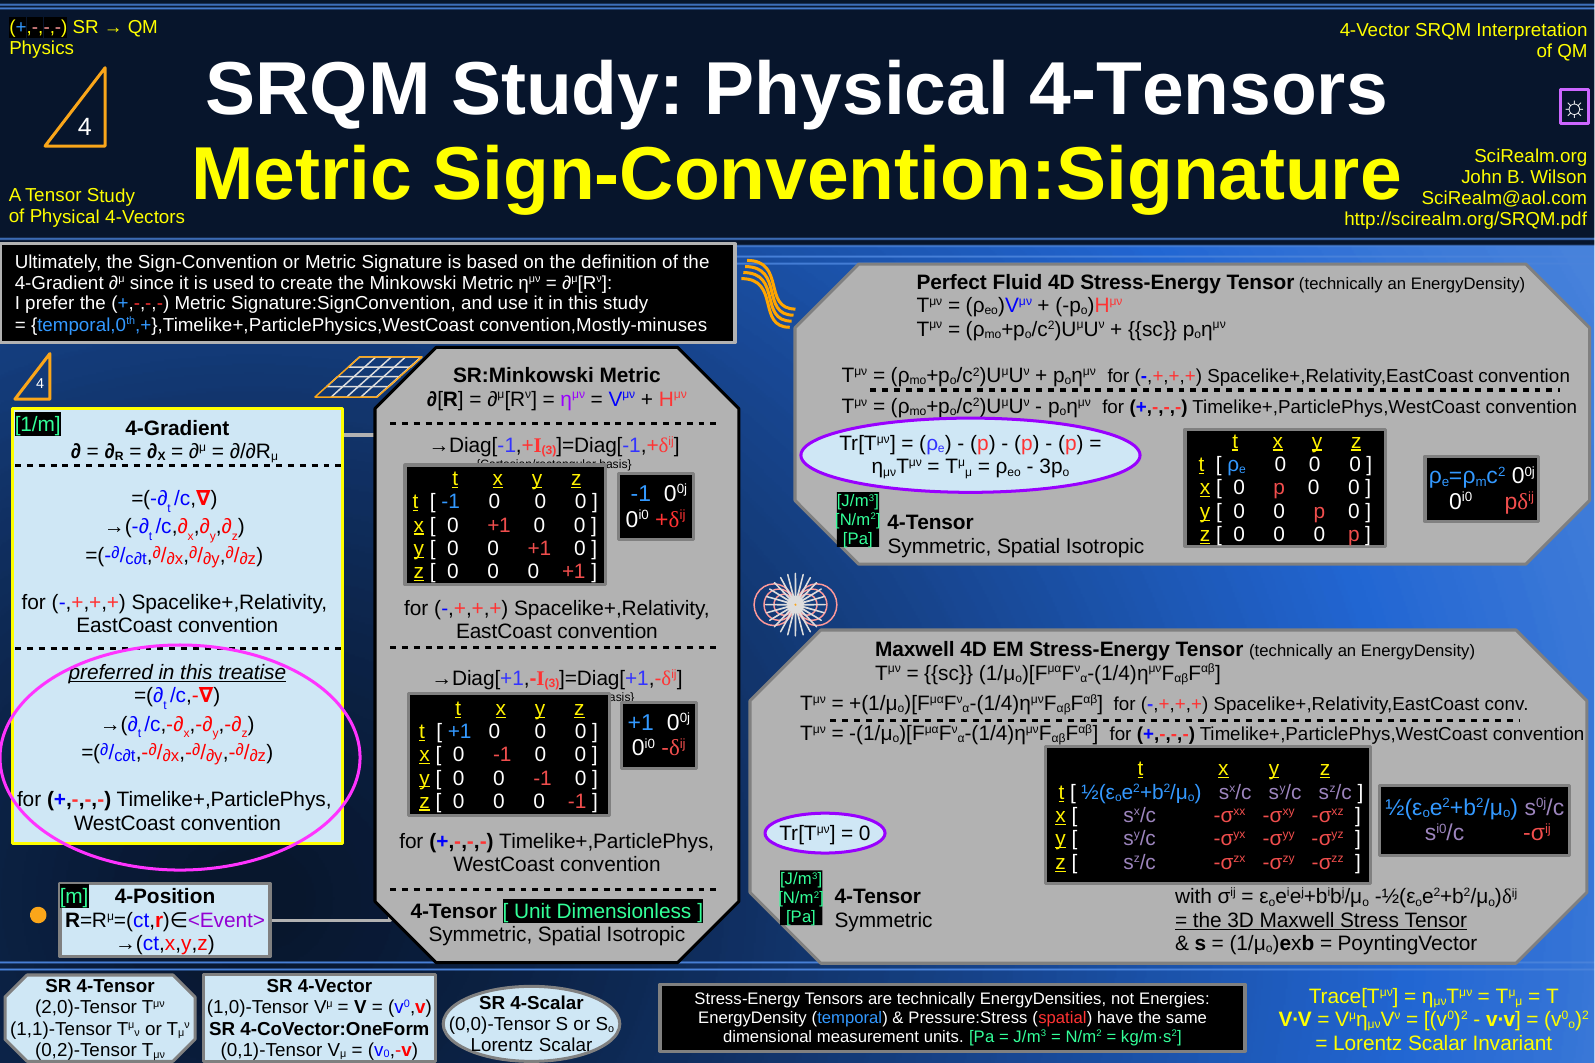

(+,-,-,-) SR → QM
Physics
A Tensor Study
of Physical 4-Vectors
4-Vector SRQM Interpretation
of QM
SciRealm.org
John B. Wilson
SciRealm@aol.com
http://scirealm.org/SRQM.pdf
# SRQM Study: Physical 4-Tensors Metric Sign-Convention:Signature
4
☼
Ultimately, the Sign-Convention or Metric Signature is based on the definition of the 4-Gradient ∂μ since it is used to create the Minkowski Metric ημν = ∂μ[Rν]:
I prefer the (+,-,-,-) Metric Signature:SignConvention, and use it in this study
= {temporal,0th,+},Timelike+,ParticlePhysics,WestCoast convention,Mostly-minuses
	Perfect Fluid 4D Stress-Energy Tensor (technically an EnergyDensity)
	Tμν = (ρeo)Vμν + (-po)Hμν
	Tμν = (ρmo+po/c2)UμUν + {{sc}} poημν
Tμν = (ρmo+po/c2)UμUν + poημν for (-,+,+,+) Spacelike+,Relativity,EastCoast convention
Tμν = (ρmo+po/c2)UμUν - poημν for (+,-,-,-) Timelike+,ParticlePhys,WestCoast convention
 4-Tensor
 Symmetric, Spatial Isotropic
SR:Minkowski Metric
∂[R] = ∂μ[Rν] = ημν = Vμν + Hμν
→Diag[-1,+I(3)]=Diag[-1,+δij]
{Cartesian/rectangular basis}
for (-,+,+,+) Spacelike+,Relativity,
EastCoast convention
→Diag[+1,-I(3)]=Diag[+1,-δij]
{Cartesian/rectangular basis}
for (+,-,-,-) Timelike+,ParticlePhys,
WestCoast convention
4-Tensor [ Unit Dimensionless ]
Symmetric, Spatial Isotropic
 4
[1/m]
4-Gradient
∂ = ∂R = ∂X = ∂μ = ∂/∂Rμ
=(-∂t /c,∇)
→(-∂t /c,∂x,∂y,∂z)
=(-∂/c∂t,∂/∂x,∂/∂y,∂/∂z)
for (-,+,+,+) Spacelike+,Relativity,
EastCoast convention
preferred in this treatise
=(∂t /c,-∇)
→(∂t /c,-∂x,-∂y,-∂z)
=(∂/c∂t,-∂/∂x,-∂/∂y,-∂/∂z)
for (+,-,-,-) Timelike+,ParticlePhys,
WestCoast convention
Tr[Tμν] = (ρe) - (p) - (p) - (p) =
ημνTμν = Tμμ = ρeo - 3po
 t x y z
t [ ρe 0 0 0 ]
x [ 0 p 0 0 ]
y [ 0 0 p 0 ]
z [ 0 0 0 p ]
 ρe=ρmc2 00j
 0i0 pδij
 t x y z
t [ -1 0 0 0 ]
x [ 0 +1 0 0 ]
y [ 0 0 +1 0 ]
z [ 0 0 0 +1 ]
 -1 00j
 0i0 +δij
[J/m3]
[N/m2]
[Pa]
	Maxwell 4D EM Stress-Energy Tensor (technically an EnergyDensity)
	Tμν = {{sc}} (1/μo)[FμαFνα-(1/4)ημνFαβFαβ]
Tμν = +(1/μo)[FμαFνα-(1/4)ημνFαβFαβ] for (-,+,+,+) Spacelike+,Relativity,EastCoast conv.
Tμν = -(1/μo)[FμαFνα-(1/4)ημνFαβFαβ] for (+,-,-,-) Timelike+,ParticlePhys,WestCoast convention
 4-Tensor				with σij = εoeiej+bibj/μo -½(εoe2+b2/μo)δij
 Symmetric				= the 3D Maxwell Stress Tensor
					& s = (1/μo)exb = PoyntingVector
 t x y z
 t [ ½(εoe2+b2/μo) sx/c sy/c sz/c ]
x [ sx/c -σxx -σxy -σxz ]
y [ sy/c -σyx -σyy -σyz ]
z [ sz/c -σzx -σzy -σzz ]
 ½(εoe2+b2/μo) s0j/c
 si0/c -σij
 t x y z
t [ +1 0 0 0 ]
x [ 0 -1 0 0 ]
y [ 0 0 -1 0 ]
z [ 0 0 0 -1 ]
 +1 00j
 0i0 -δij
Tr[Tμν] = 0
[J/m3]
[N/m2]
[Pa]
[m]
4-Position
R=Rμ=(ct,r)∈<Event>
→(ct,x,y,z)
SR 4-Tensor
(2,0)-Tensor Tμν
(1,1)-Tensor Tμν or Tμν
(0,2)-Tensor Tμν
SR 4-Vector
(1,0)-Tensor Vμ = V = (v0,v)
SR 4-CoVector:OneForm
(0,1)-Tensor Vμ = (v0,-v)
Trace[Tμν] = ημνTμν = Tμμ = T
V∙V = VμημνVν = [(v0)2 - v∙v] = (v0o)2
= Lorentz Scalar Invariant
Stress-Energy Tensors are technically EnergyDensities, not Energies:
EnergyDensity (temporal) & Pressure:Stress (spatial) have the same
dimensional measurement units. [Pa = J/m3 = N/m2 = kg/m·s2]
SR 4-Scalar
(0,0)-Tensor S or So
Lorentz Scalar